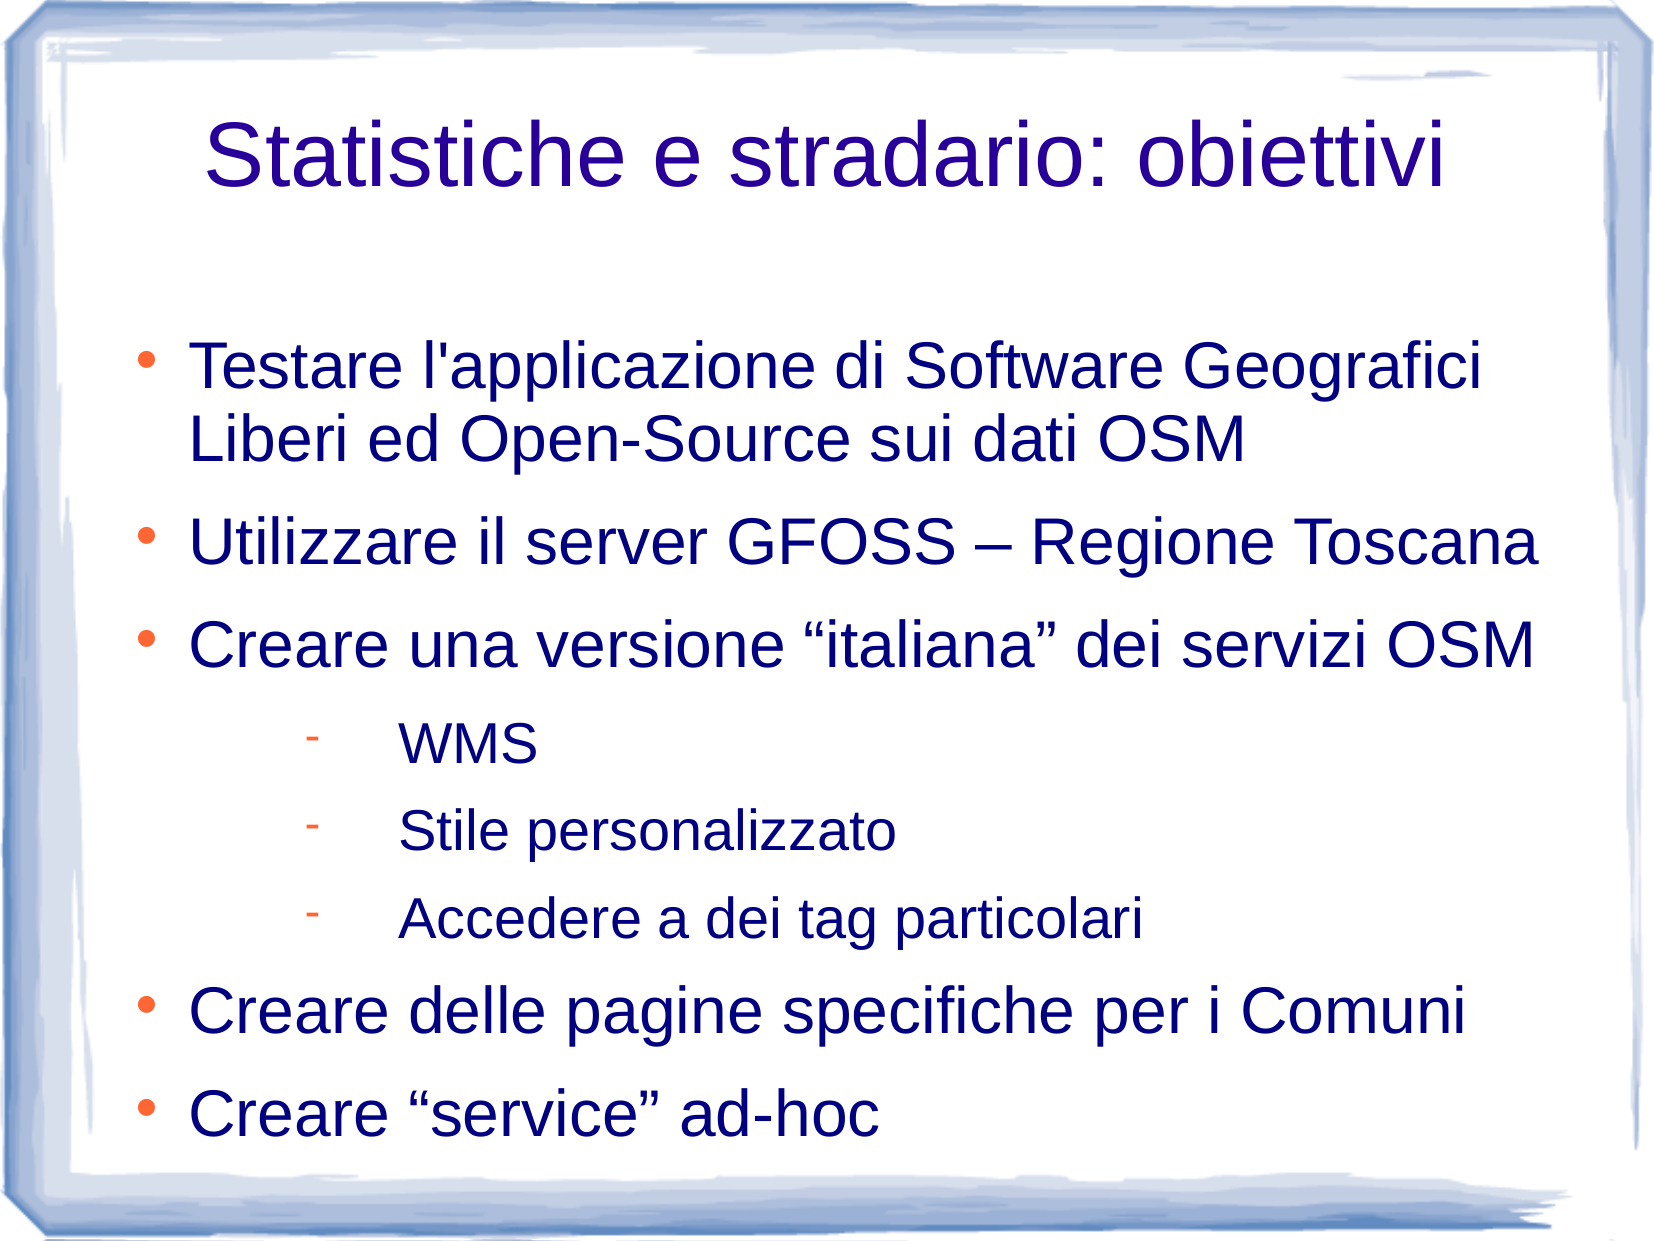

# Statistiche e stradario: obiettivi
Testare l'applicazione di Software Geografici Liberi ed Open-Source sui dati OSM
Utilizzare il server GFOSS – Regione Toscana
Creare una versione “italiana” dei servizi OSM
WMS
Stile personalizzato
Accedere a dei tag particolari
Creare delle pagine specifiche per i Comuni
Creare “service” ad-hoc